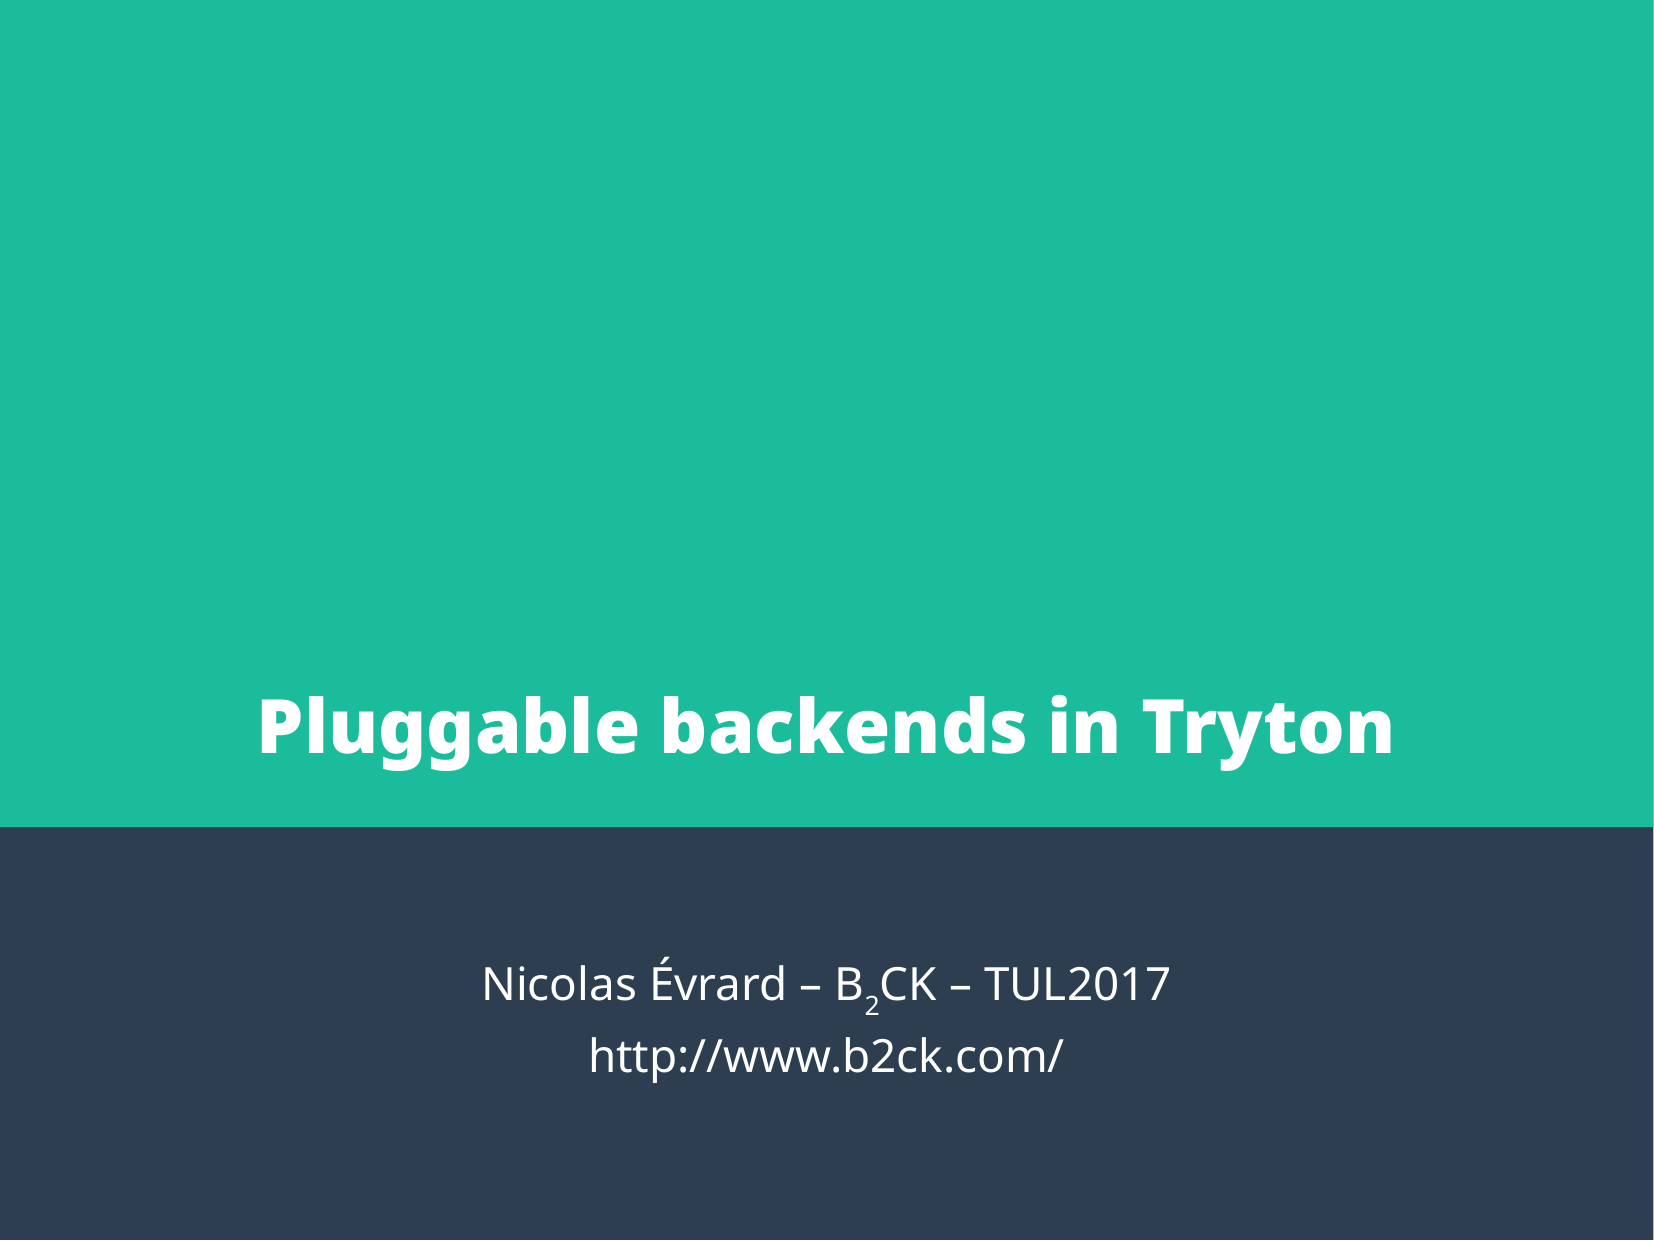

# Pluggable backends in Tryton
Nicolas Évrard – B2CK – TUL2017
http://www.b2ck.com/